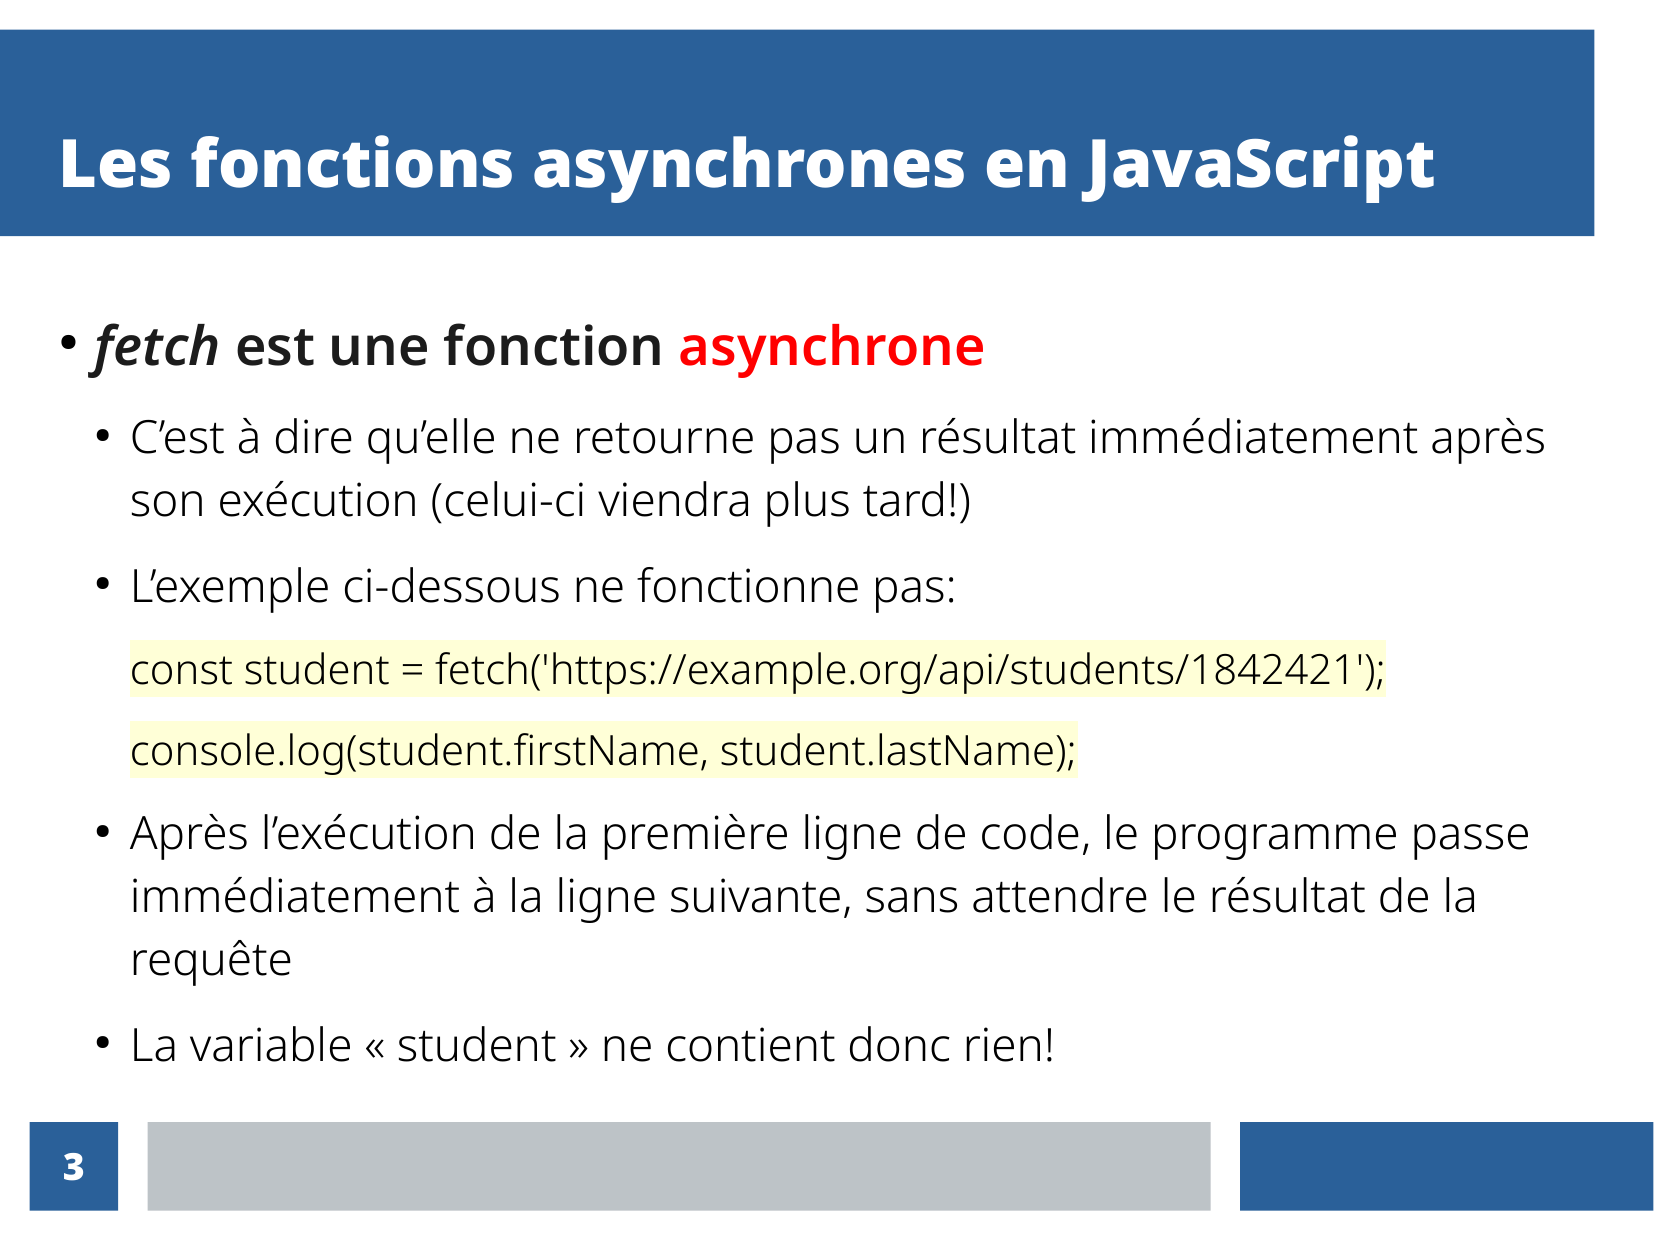

# Les fonctions asynchrones en JavaScript
fetch est une fonction asynchrone
C’est à dire qu’elle ne retourne pas un résultat immédiatement après son exécution (celui-ci viendra plus tard!)
L’exemple ci-dessous ne fonctionne pas:
const student = fetch('https://example.org/api/students/1842421');
console.log(student.firstName, student.lastName);
Après l’exécution de la première ligne de code, le programme passe immédiatement à la ligne suivante, sans attendre le résultat de la requête
La variable « student » ne contient donc rien!
3